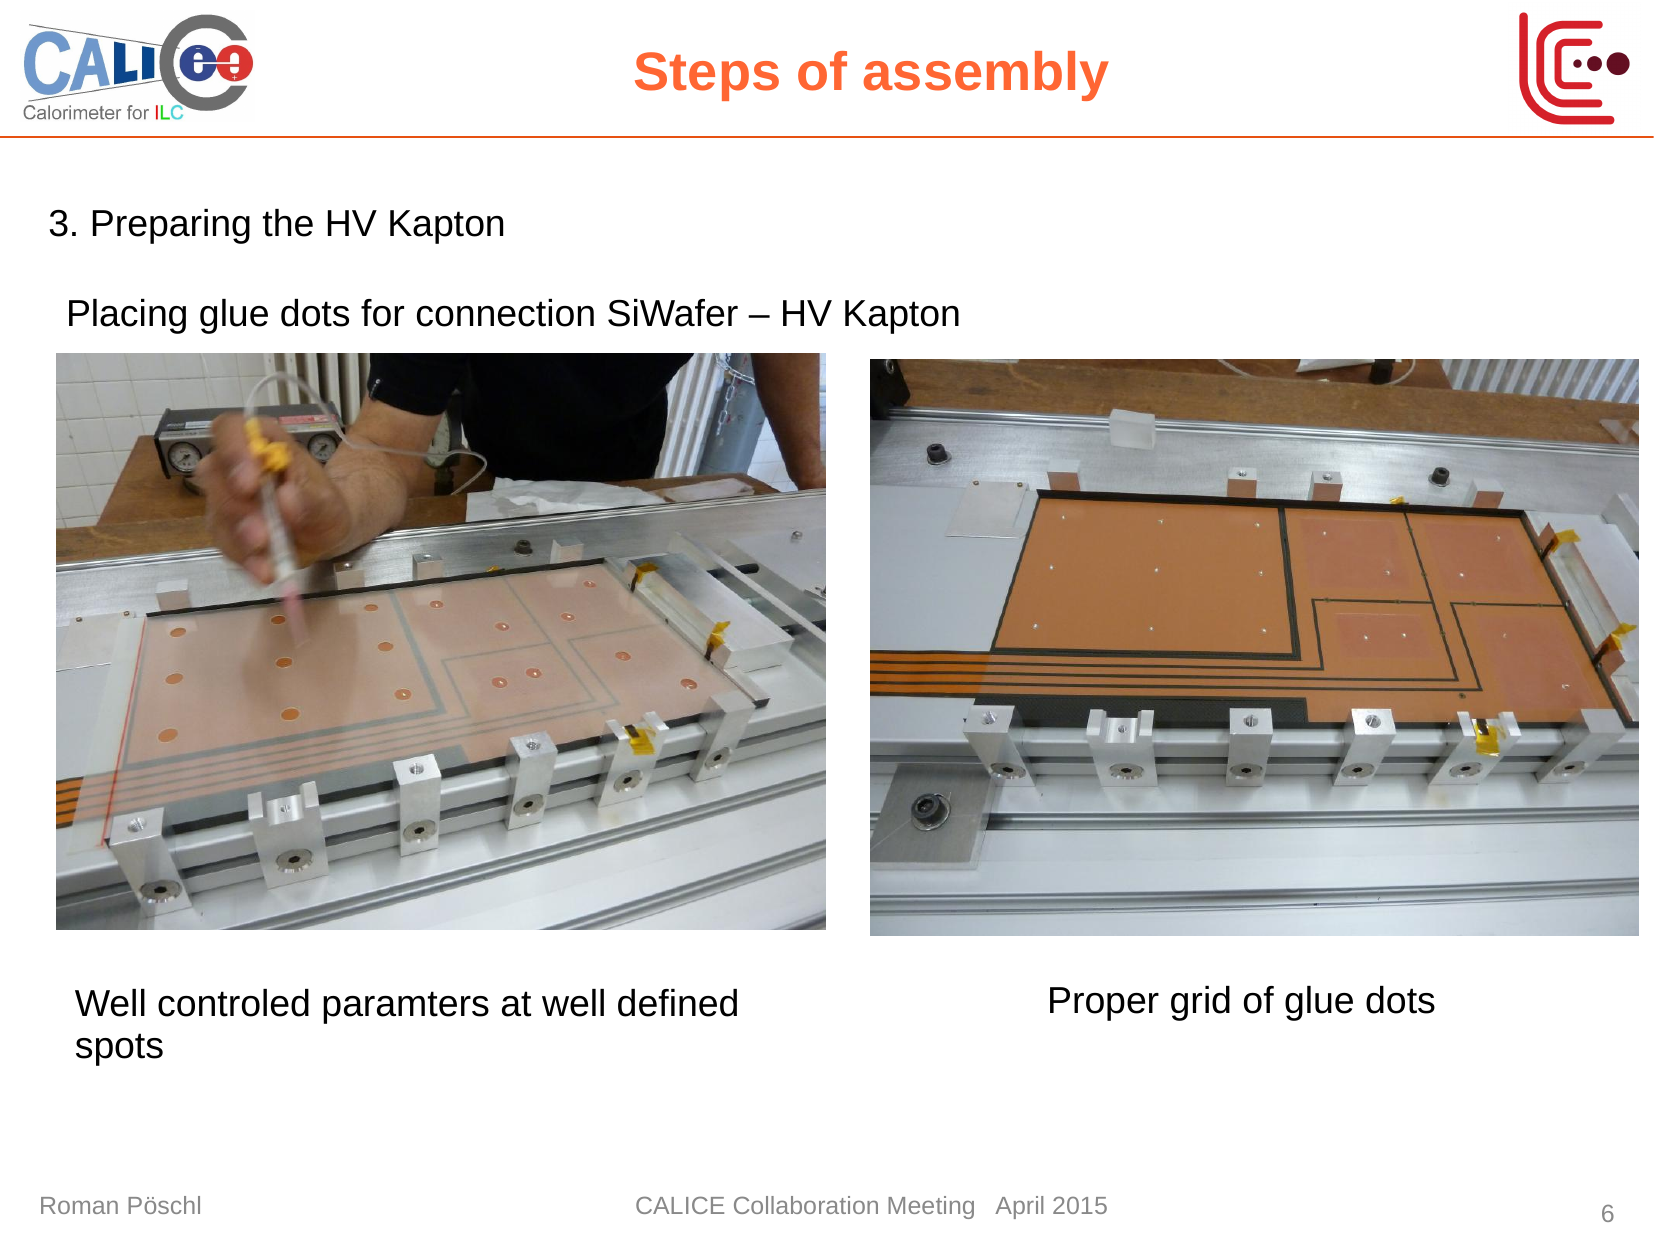

# Steps of assembly
3. Preparing the HV Kapton
Placing glue dots for connection SiWafer – HV Kapton
Proper grid of glue dots
Well controled paramters at well defined
spots